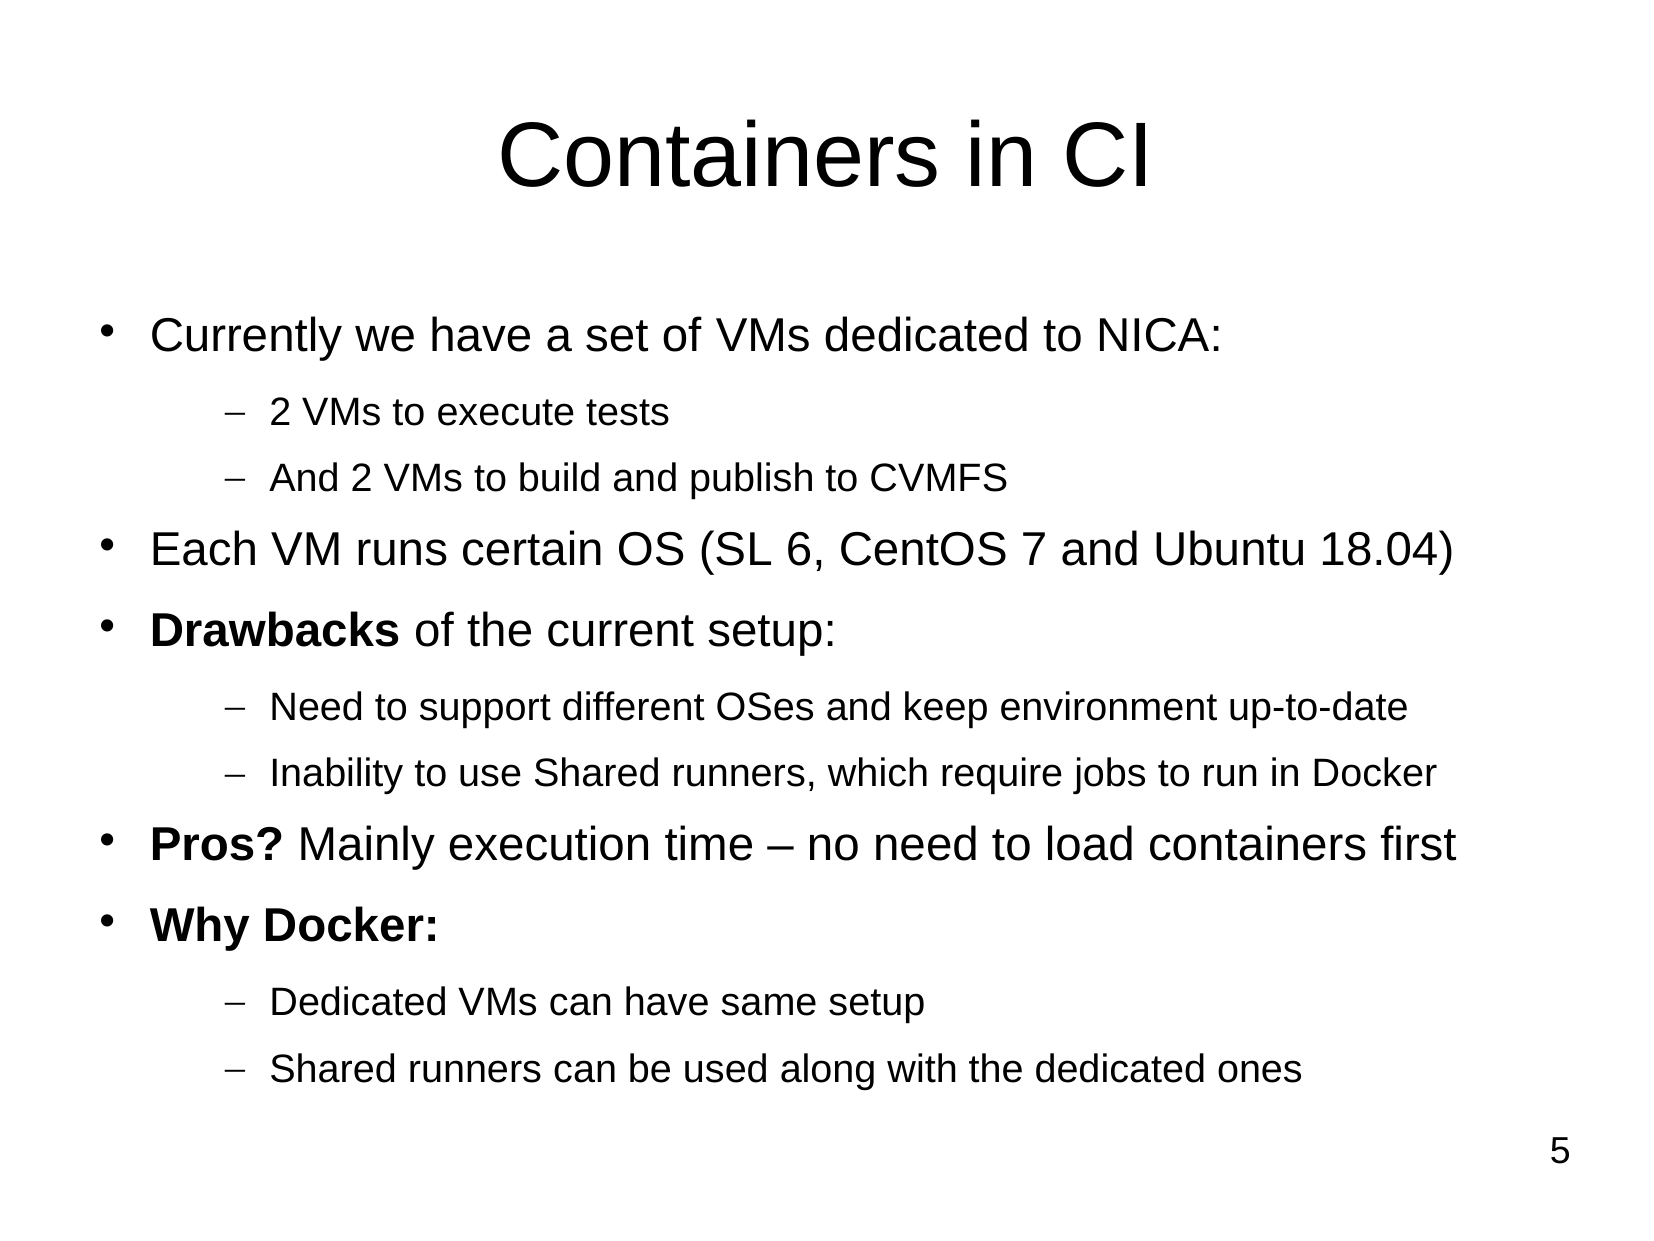

# Containers in CI
Currently we have a set of VMs dedicated to NICA:
2 VMs to execute tests
And 2 VMs to build and publish to CVMFS
Each VM runs certain OS (SL 6, CentOS 7 and Ubuntu 18.04)
Drawbacks of the current setup:
Need to support different OSes and keep environment up-to-date
Inability to use Shared runners, which require jobs to run in Docker
Pros? Mainly execution time – no need to load containers first
Why Docker:
Dedicated VMs can have same setup
Shared runners can be used along with the dedicated ones
5